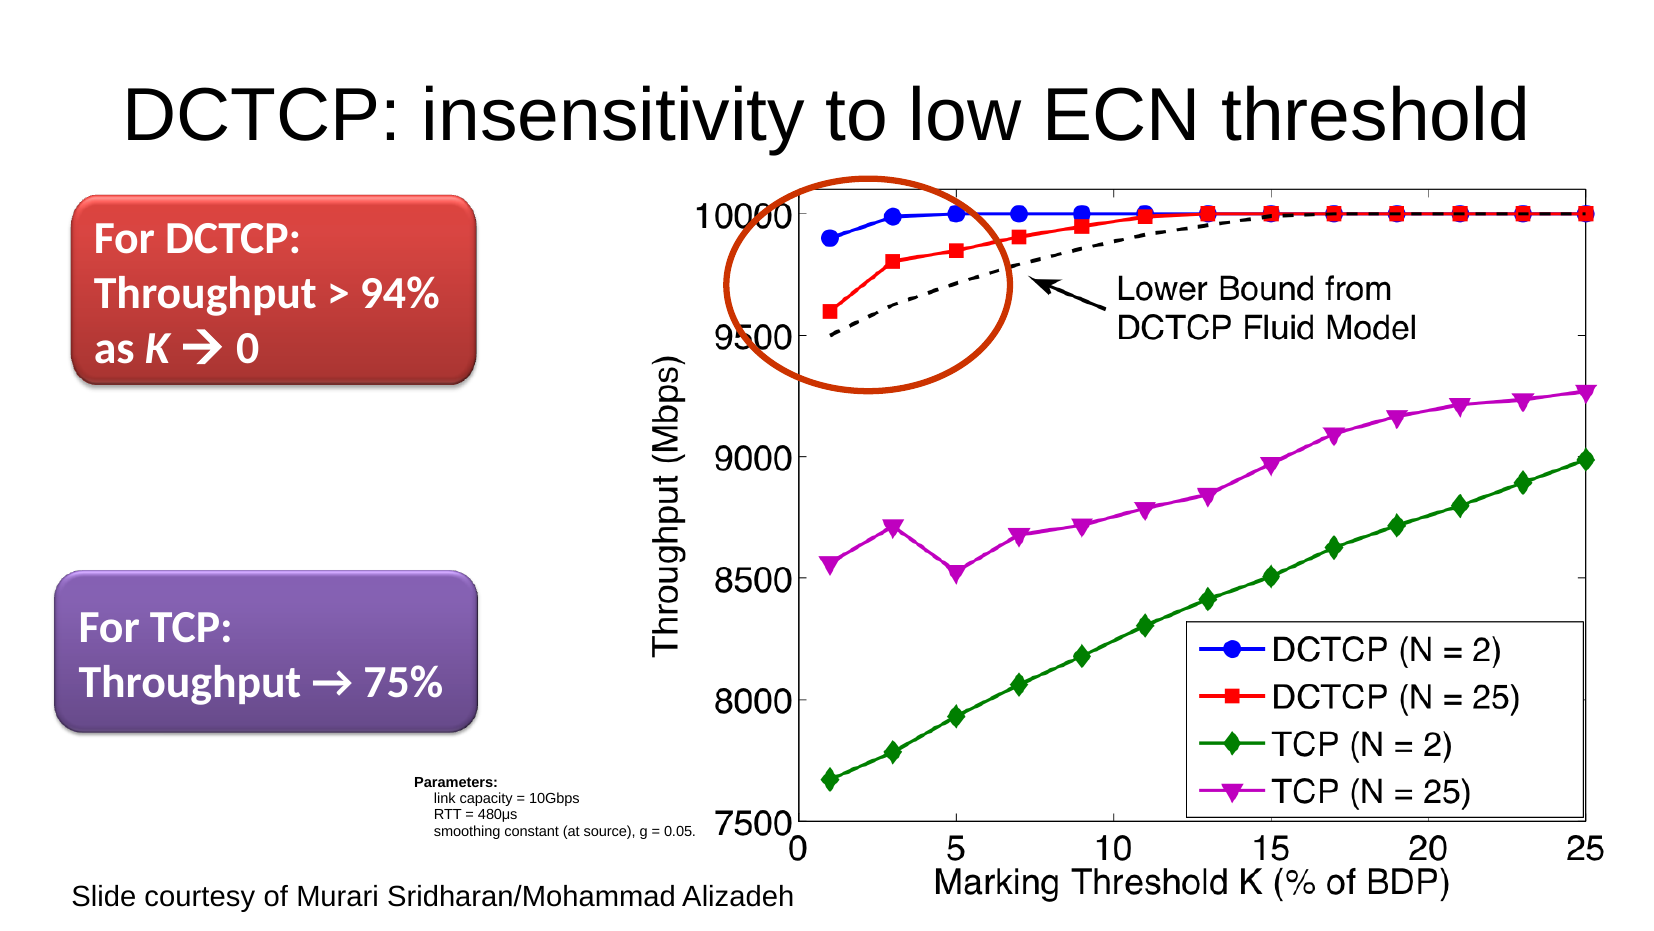

# DCTCP: insensitivity to low ECN threshold
For DCTCP:
Throughput > 94%
as K  0
For TCP:
Throughput → 75%
Parameters:
link capacity = 10Gbps
RTT = 480μs
smoothing constant (at source), g = 0.05.
Slide courtesy of Murari Sridharan/Mohammad Alizadeh